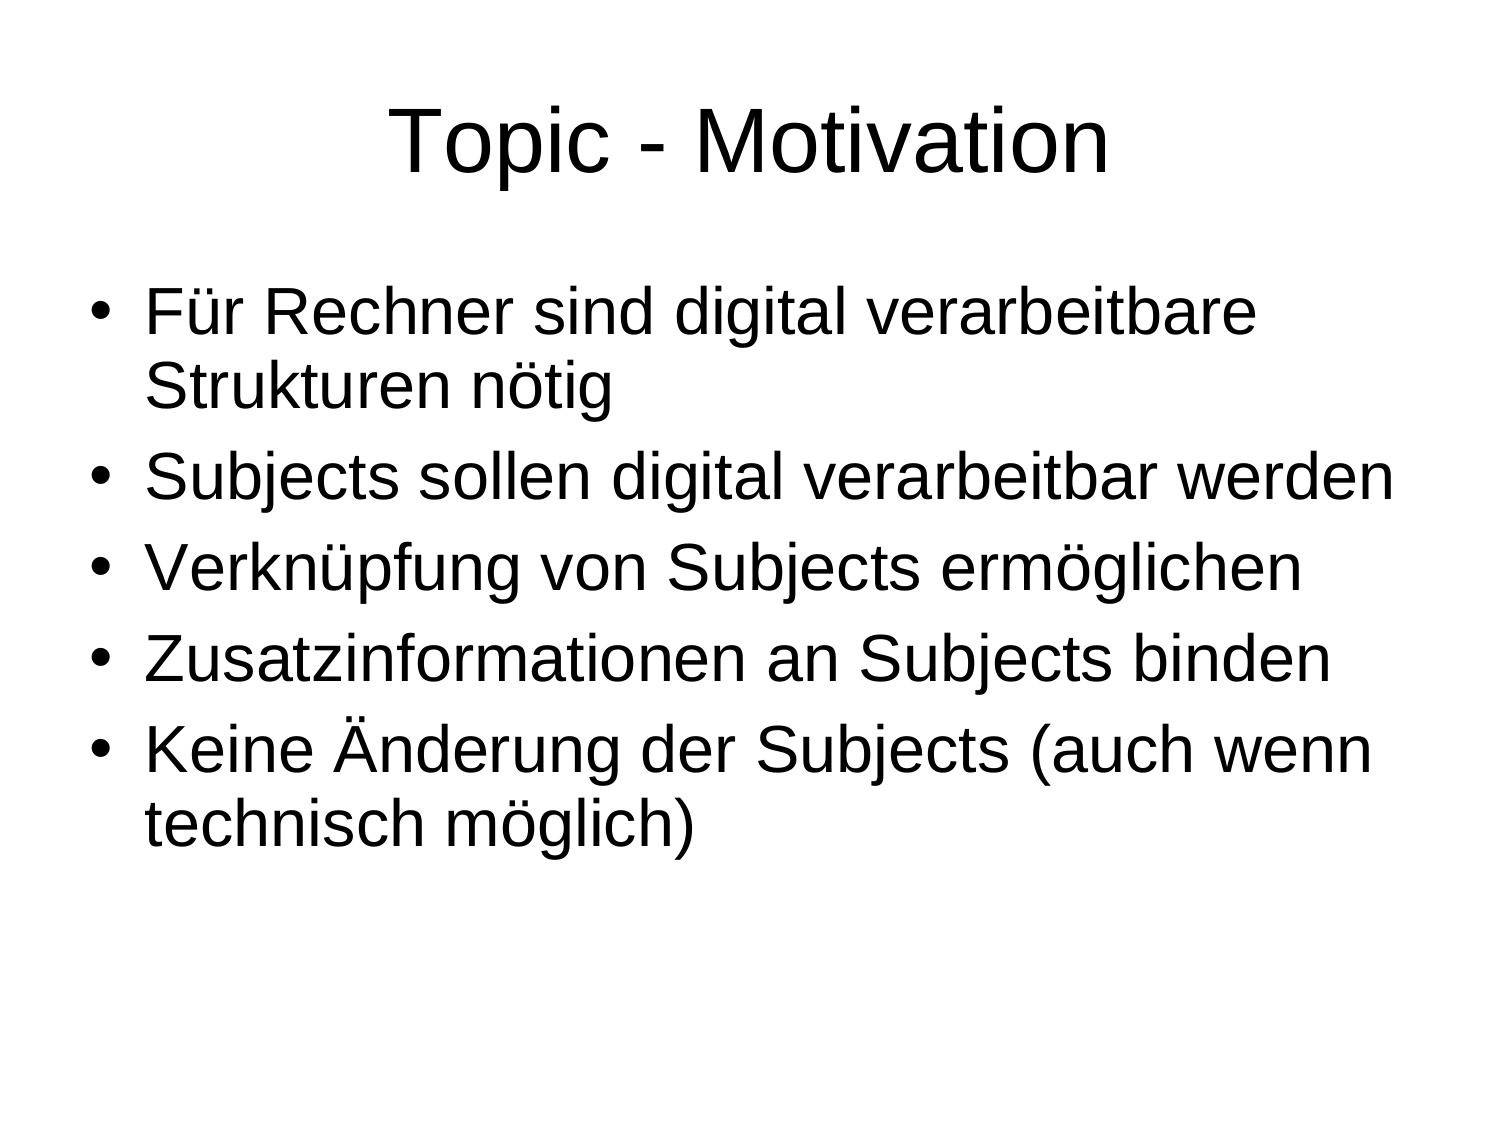

# Topic - Motivation
Für Rechner sind digital verarbeitbare Strukturen nötig
Subjects sollen digital verarbeitbar werden
Verknüpfung von Subjects ermöglichen
Zusatzinformationen an Subjects binden
Keine Änderung der Subjects (auch wenn technisch möglich)